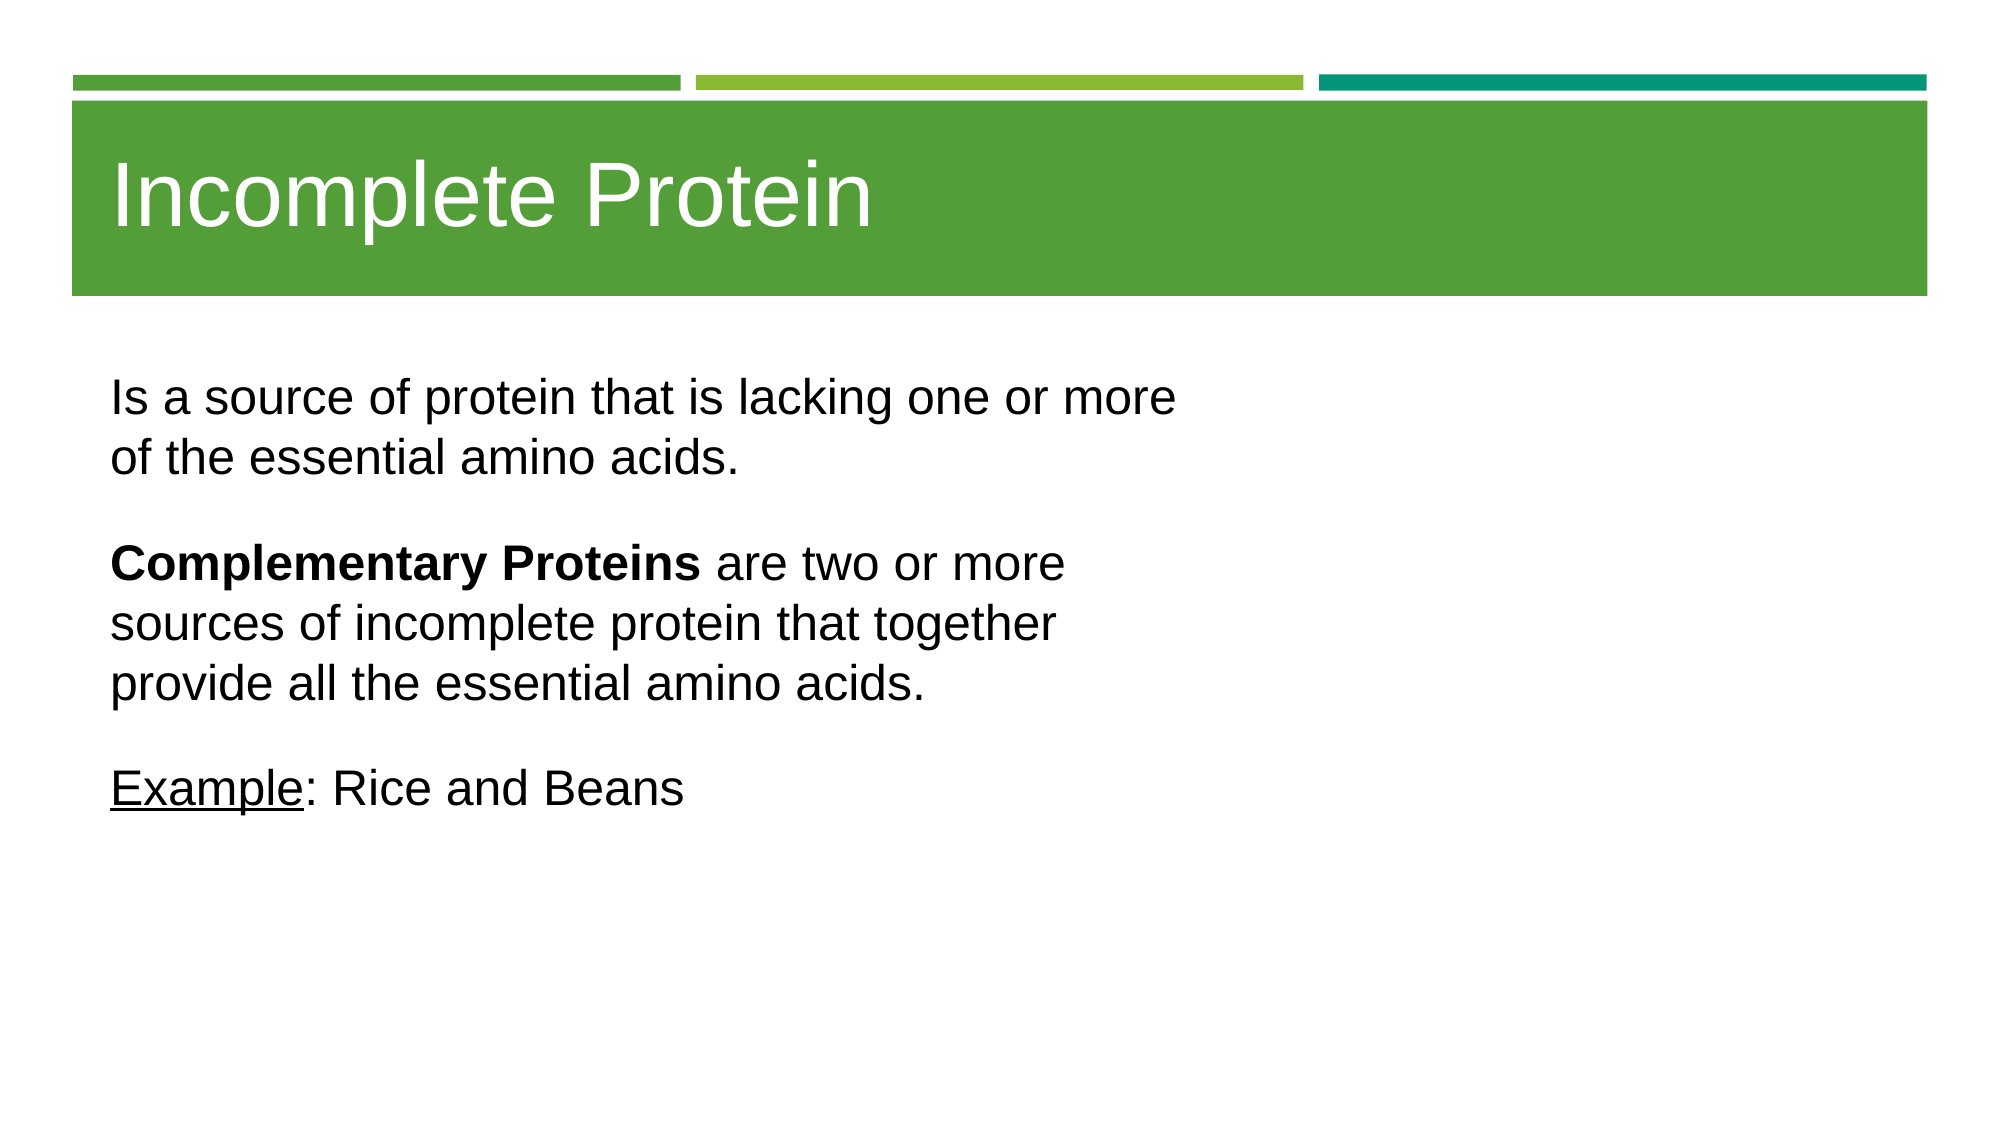

# Incomplete Protein
Is a source of protein that is lacking one or more of the essential amino acids.
Complementary Proteins are two or more sources of incomplete protein that together provide all the essential amino acids.
Example: Rice and Beans